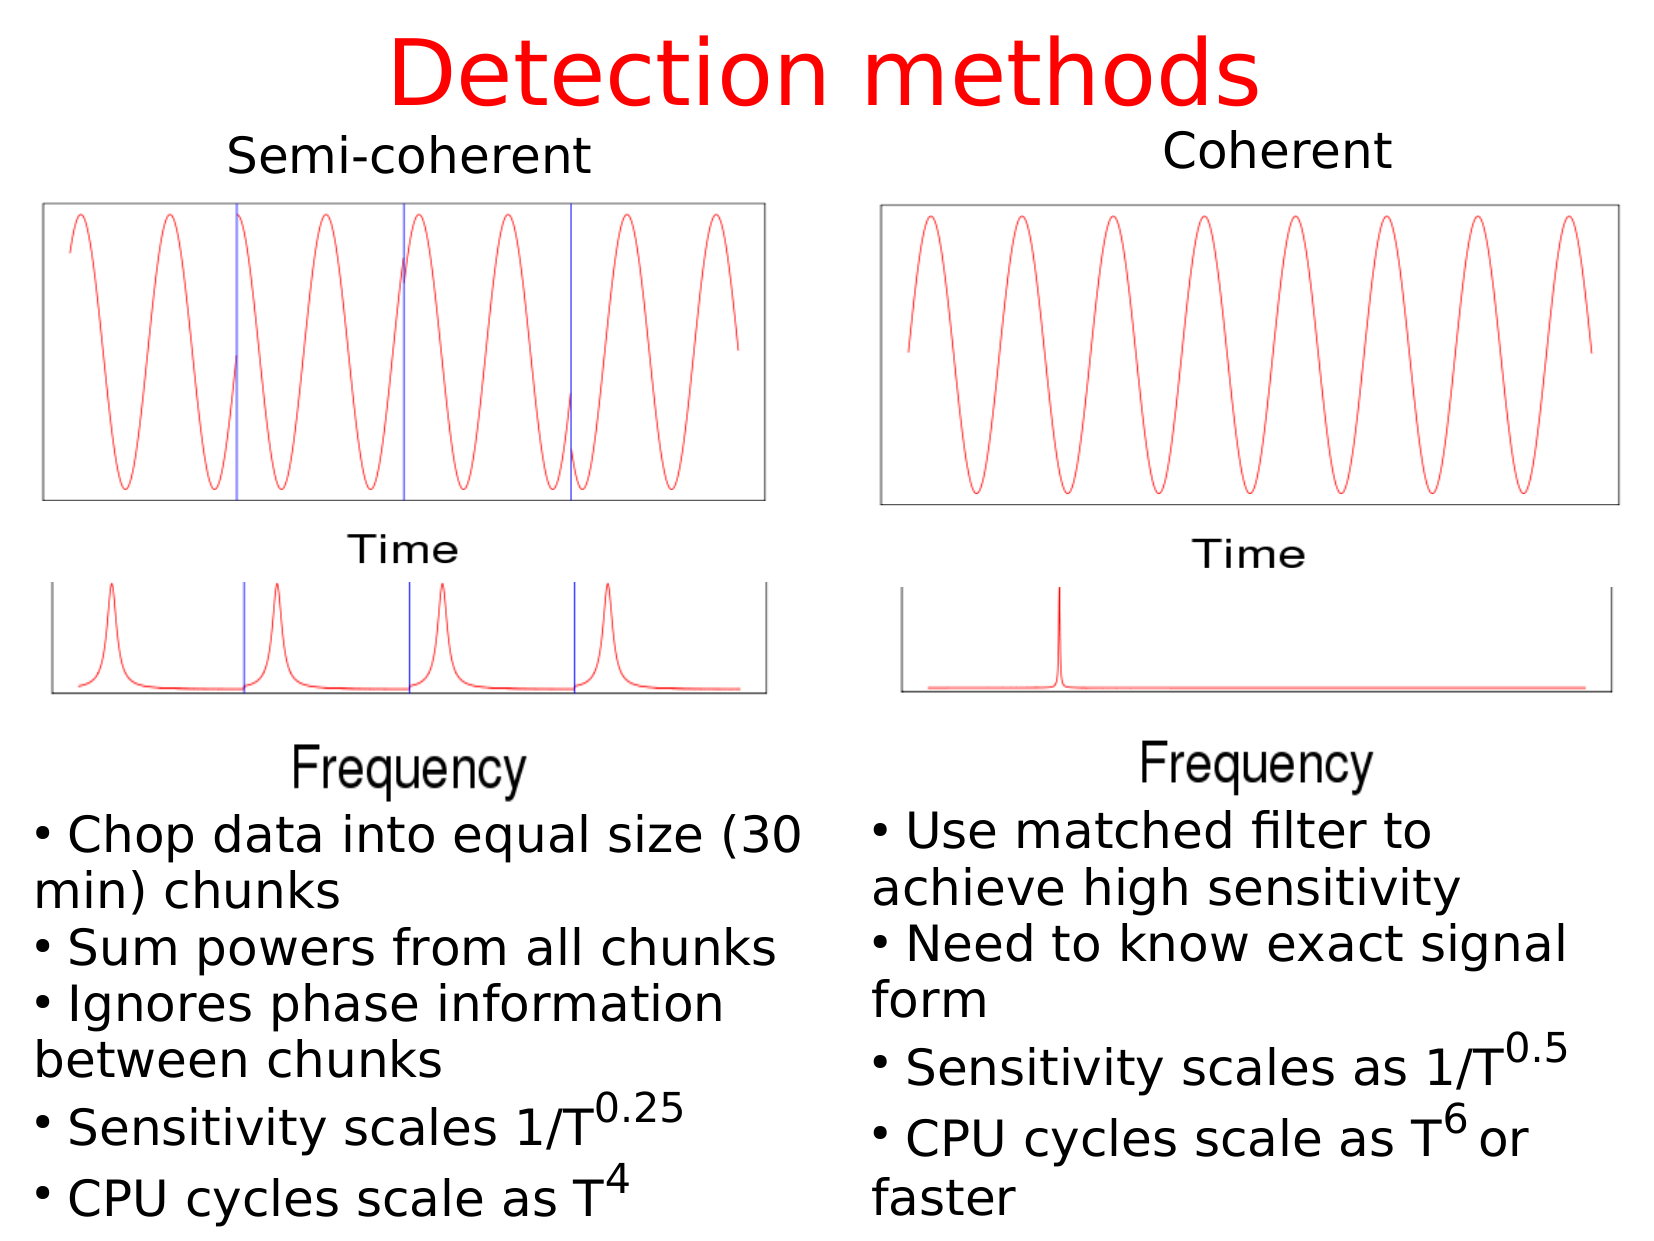

# Detection methods
Coherent
Semi-coherent
 Use matched filter to achieve high sensitivity
 Need to know exact signal form
 Sensitivity scales as 1/T0.5
 CPU cycles scale as T6 or faster
 Chop data into equal size (30 min) chunks
 Sum powers from all chunks
 Ignores phase information between chunks
 Sensitivity scales 1/T0.25
 CPU cycles scale as T4